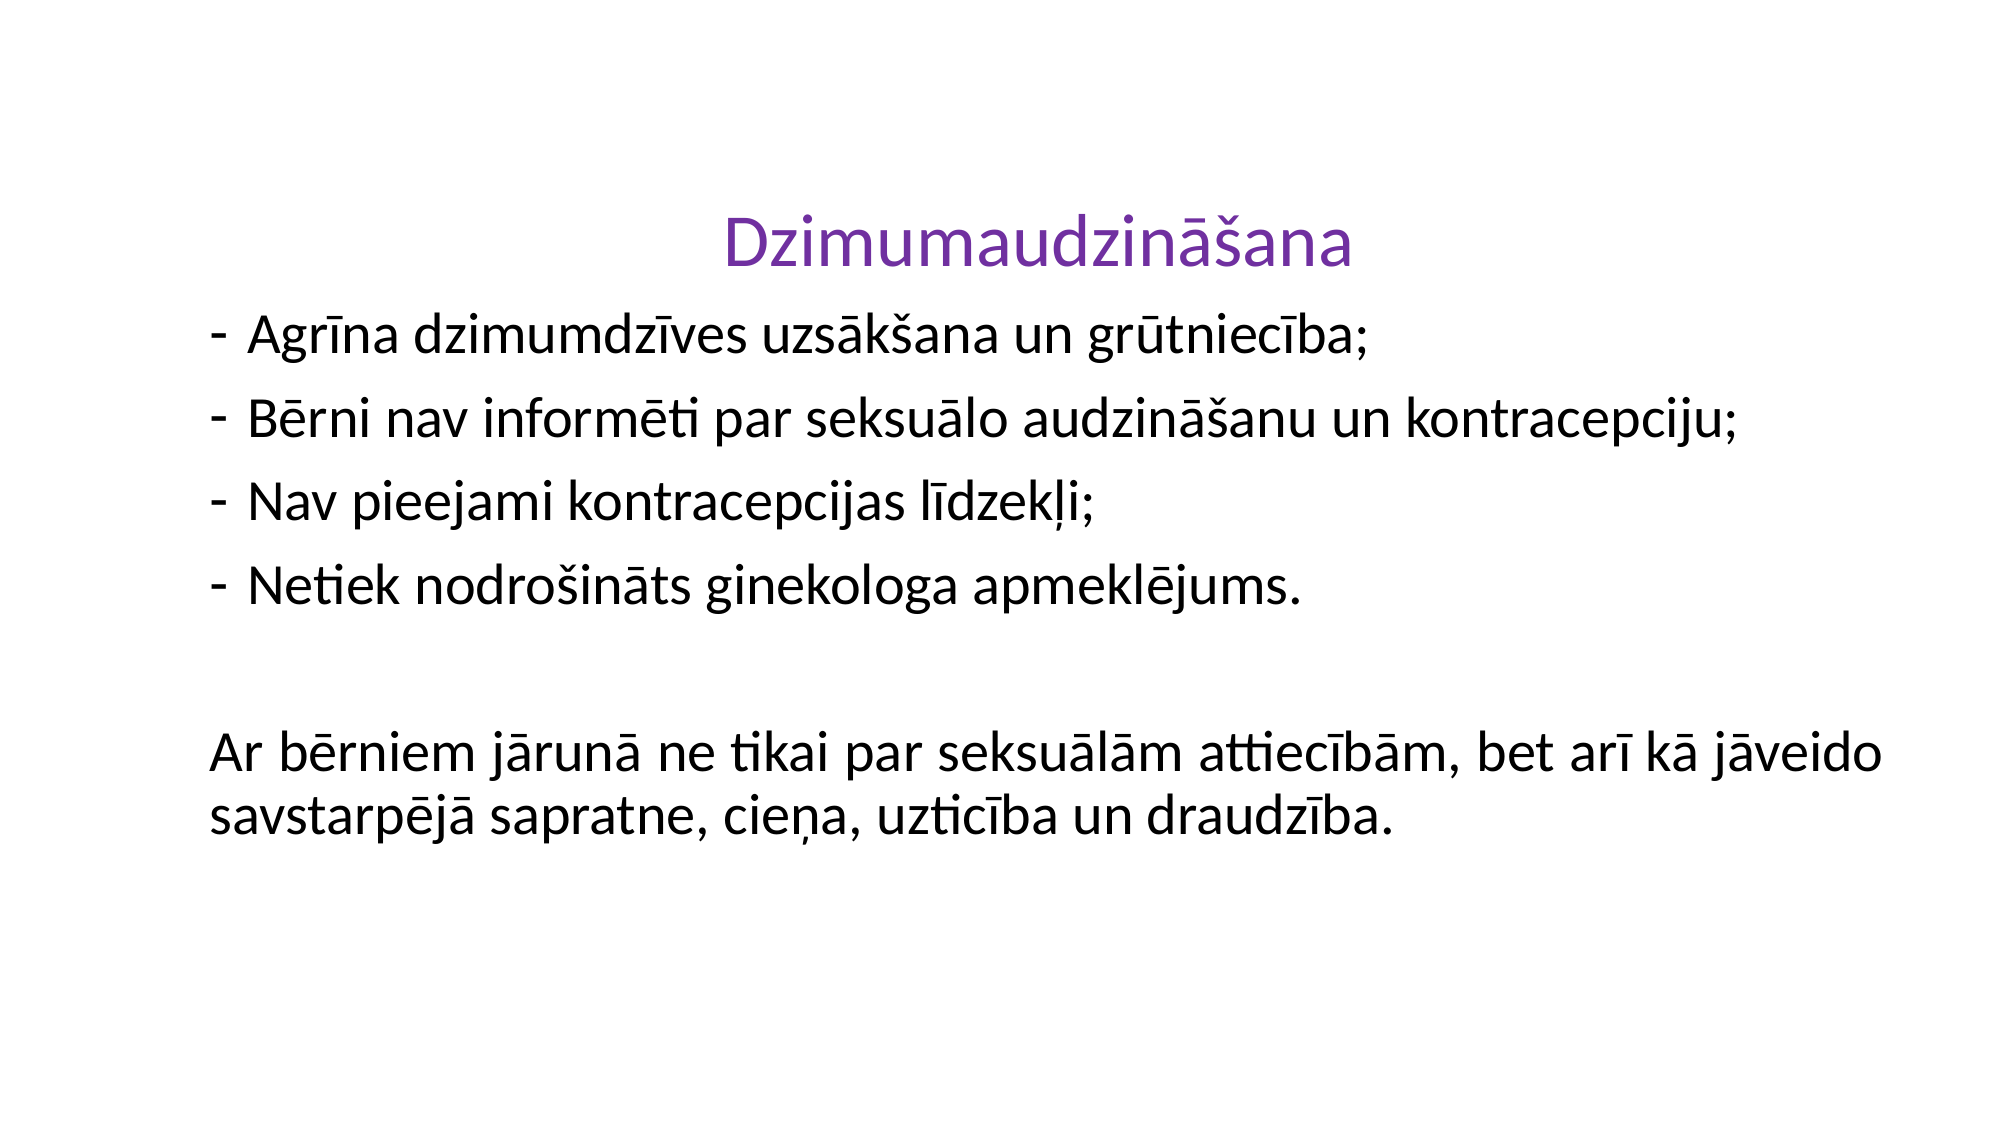

# Dzimumaudzināšana
Agrīna dzimumdzīves uzsākšana un grūtniecība;
Bērni nav informēti par seksuālo audzināšanu un kontracepciju;
Nav pieejami kontracepcijas līdzekļi;
Netiek nodrošināts ginekologa apmeklējums.
Ar bērniem jārunā ne tikai par seksuālām attiecībām, bet arī kā jāveido savstarpējā sapratne, cieņa, uzticība un draudzība.